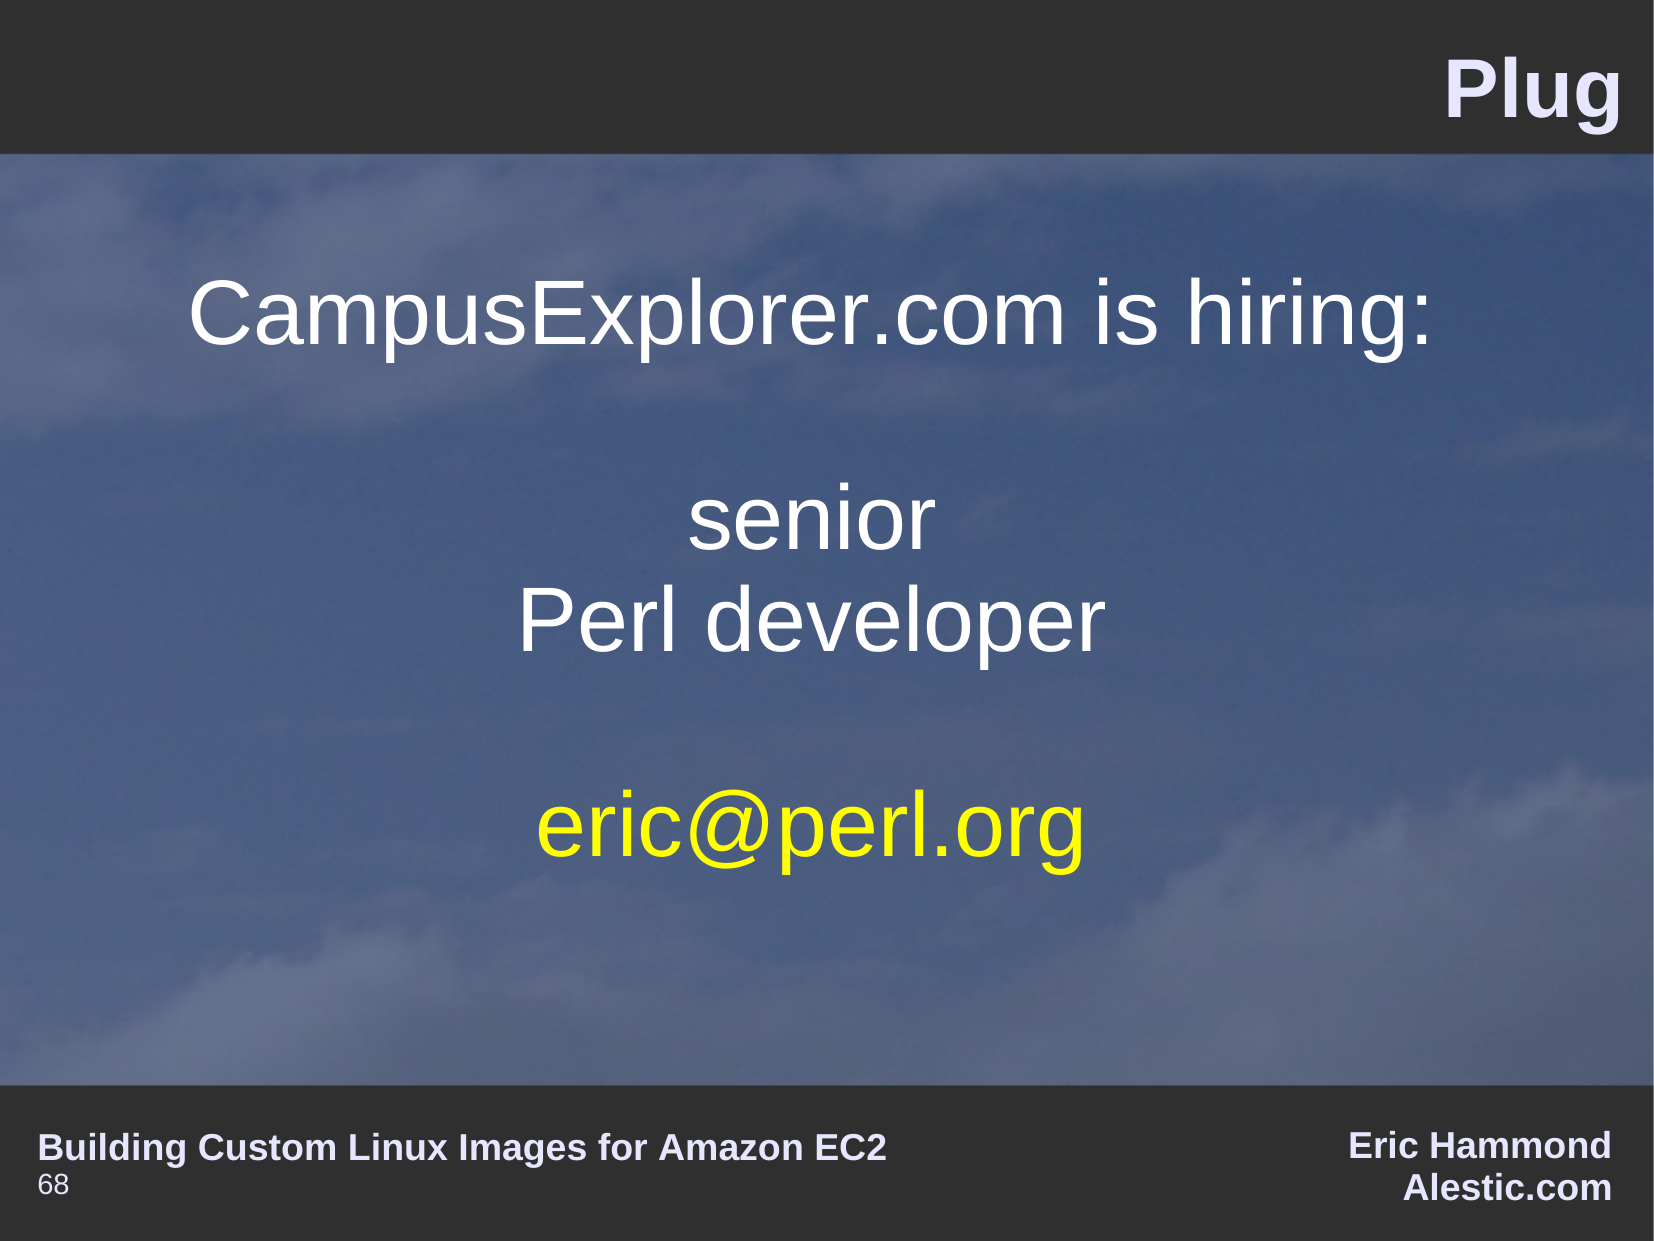

# Plug
CampusExplorer.com is hiring:
senior
Perl developer
eric@perl.org
68
Eric Hammond
Alestic.com